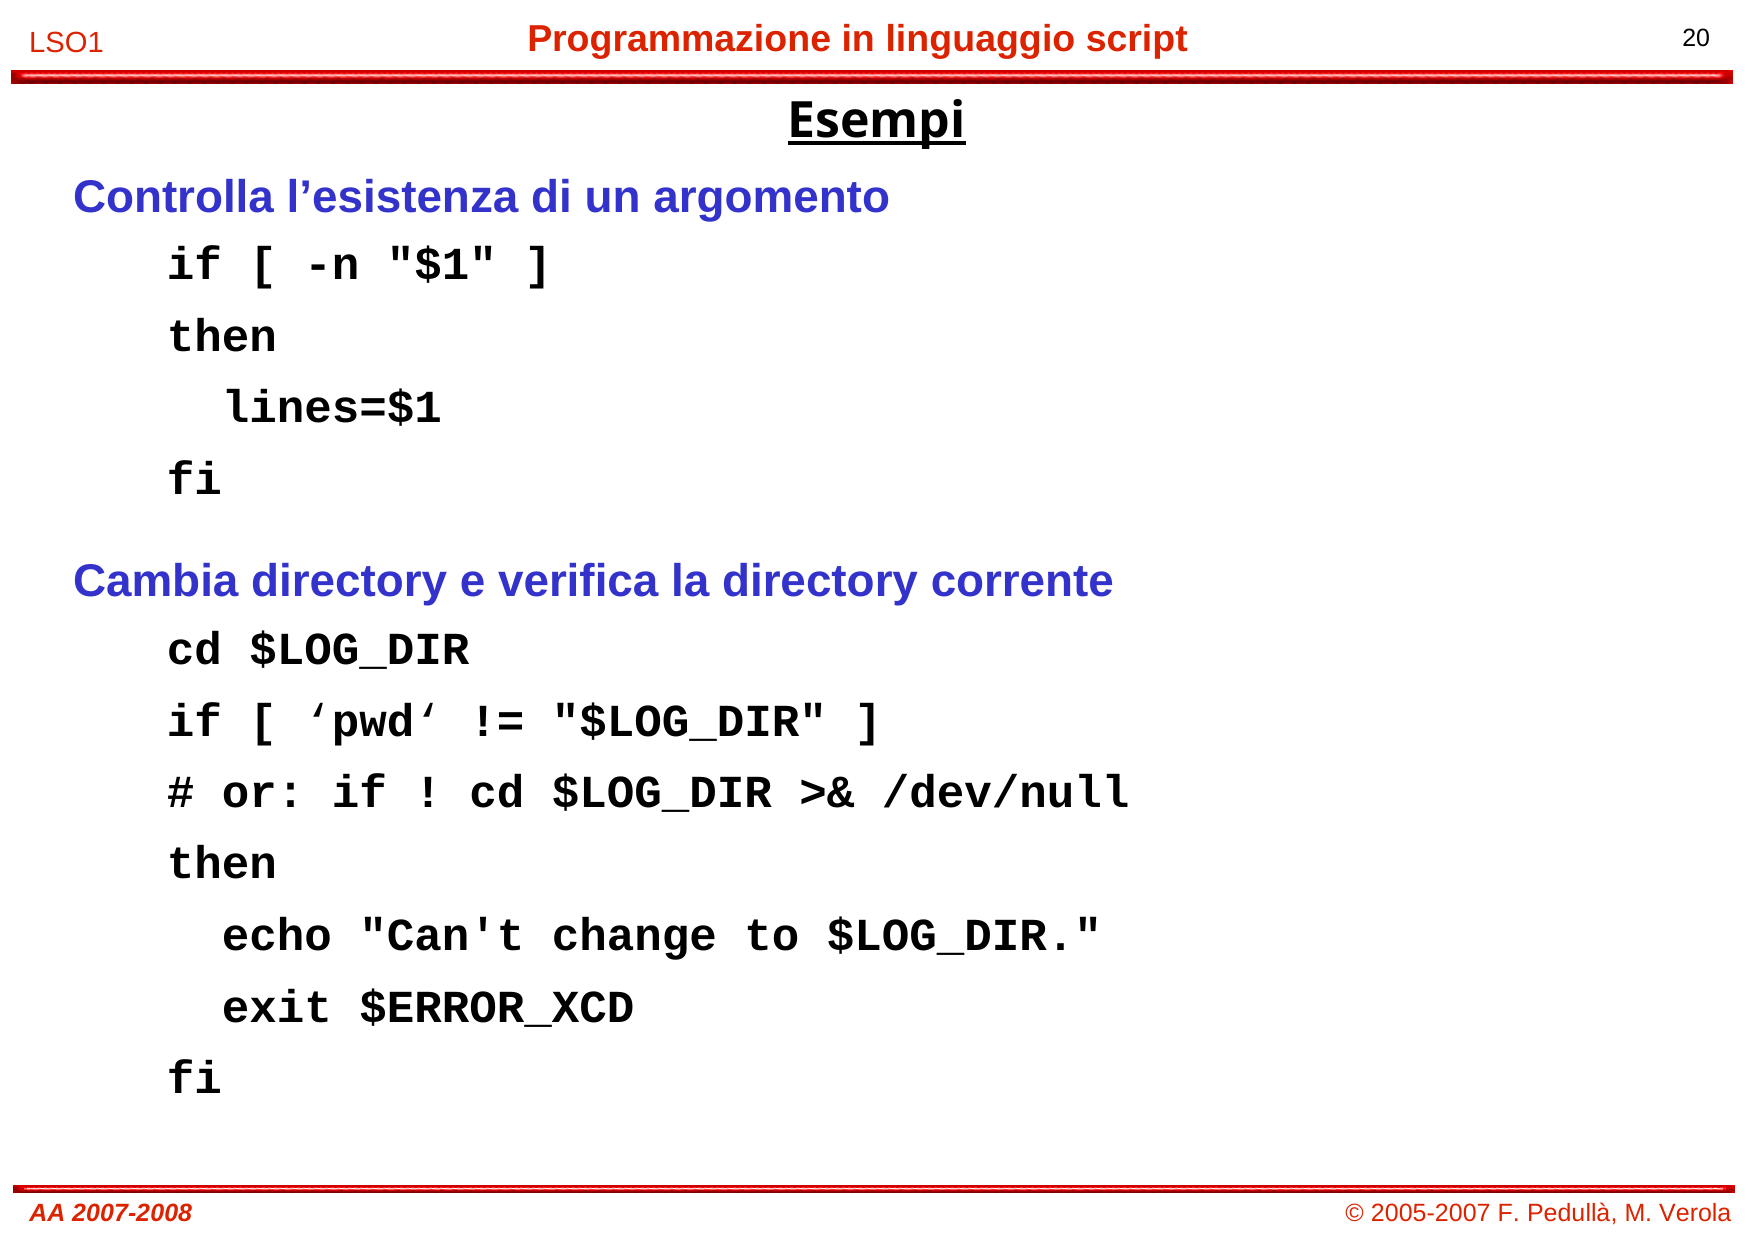

# Esempi
Controlla l’esistenza di un argomento
if [ -n "$1" ]
then
 lines=$1
fi
Cambia directory e verifica la directory corrente
cd $LOG_DIR
if [ ‘pwd‘ != "$LOG_DIR" ]
# or: if ! cd $LOG_DIR >& /dev/null
then
 echo "Can't change to $LOG_DIR."
 exit $ERROR_XCD
fi